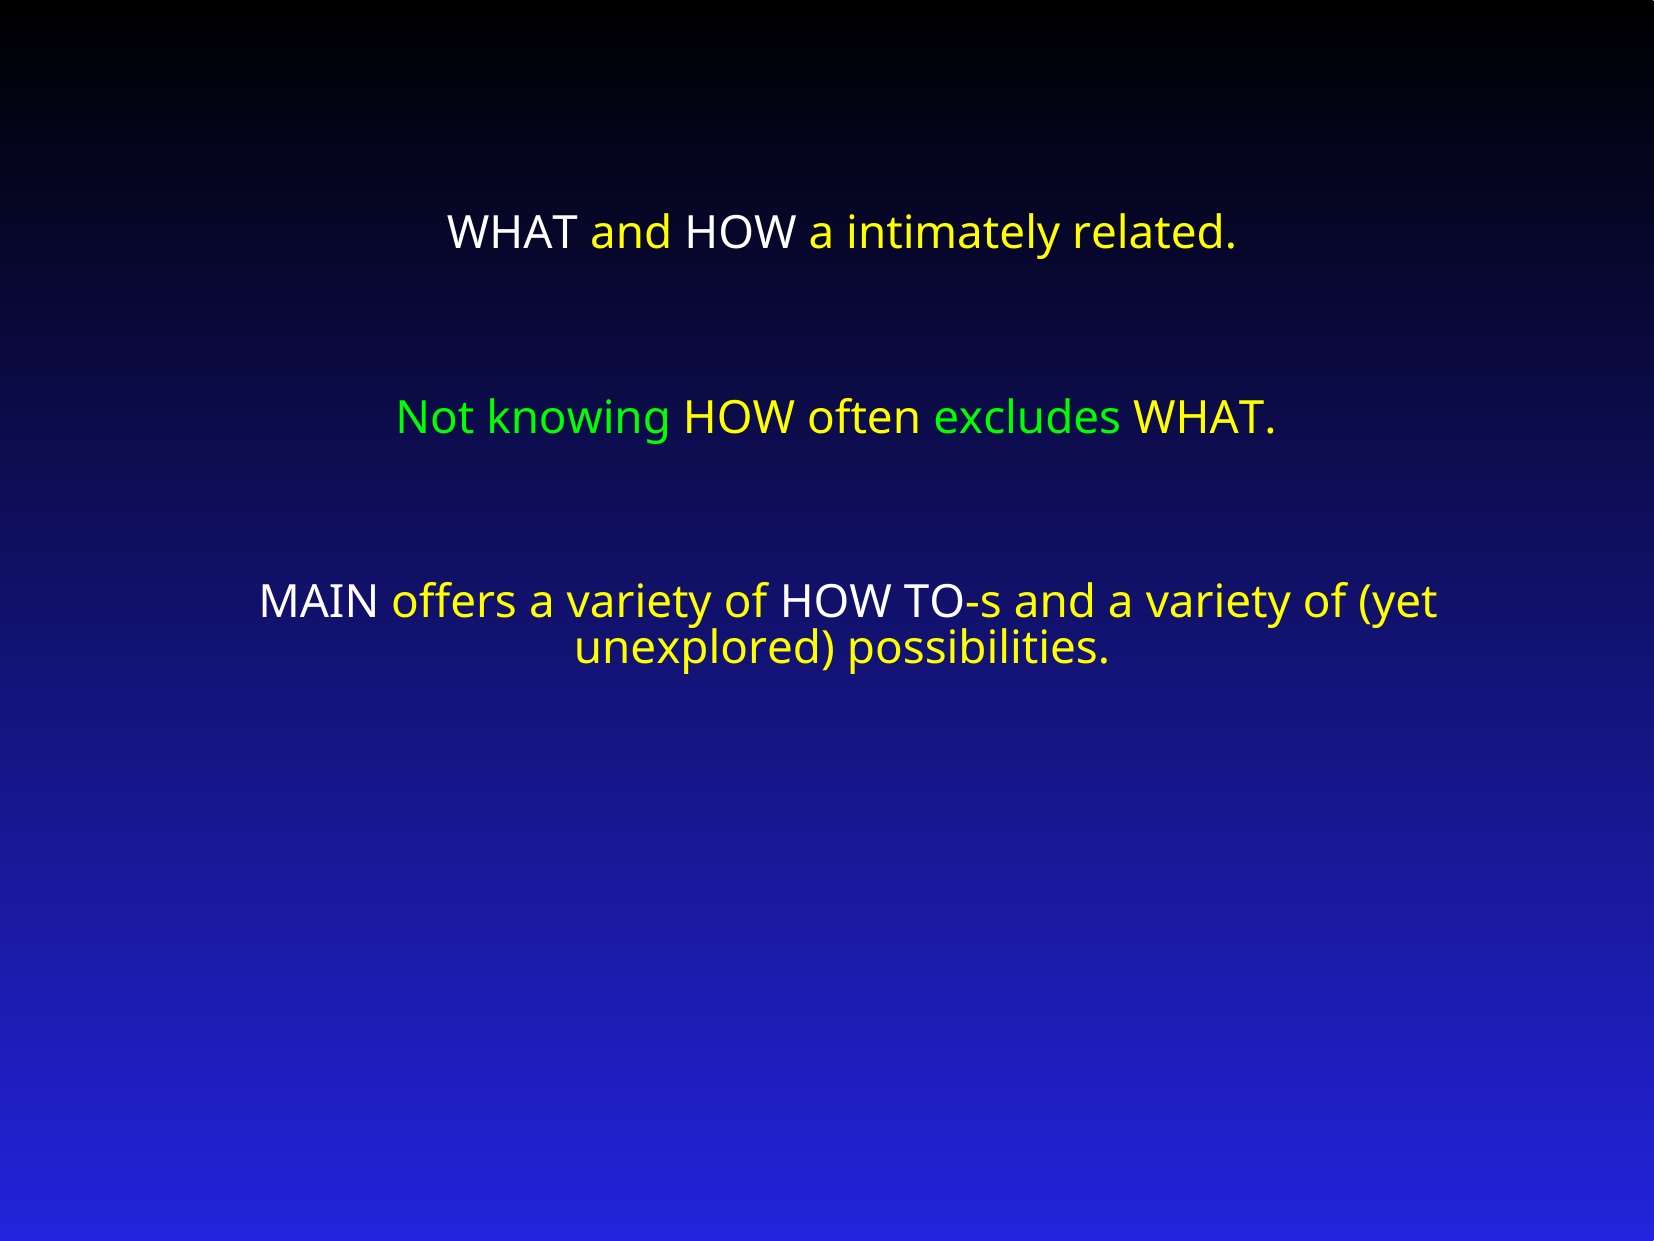

WHAT and HOW a intimately related.
Not knowing HOW often excludes WHAT.
MAIN offers a variety of HOW TO-s and a variety of (yet unexplored) possibilities.